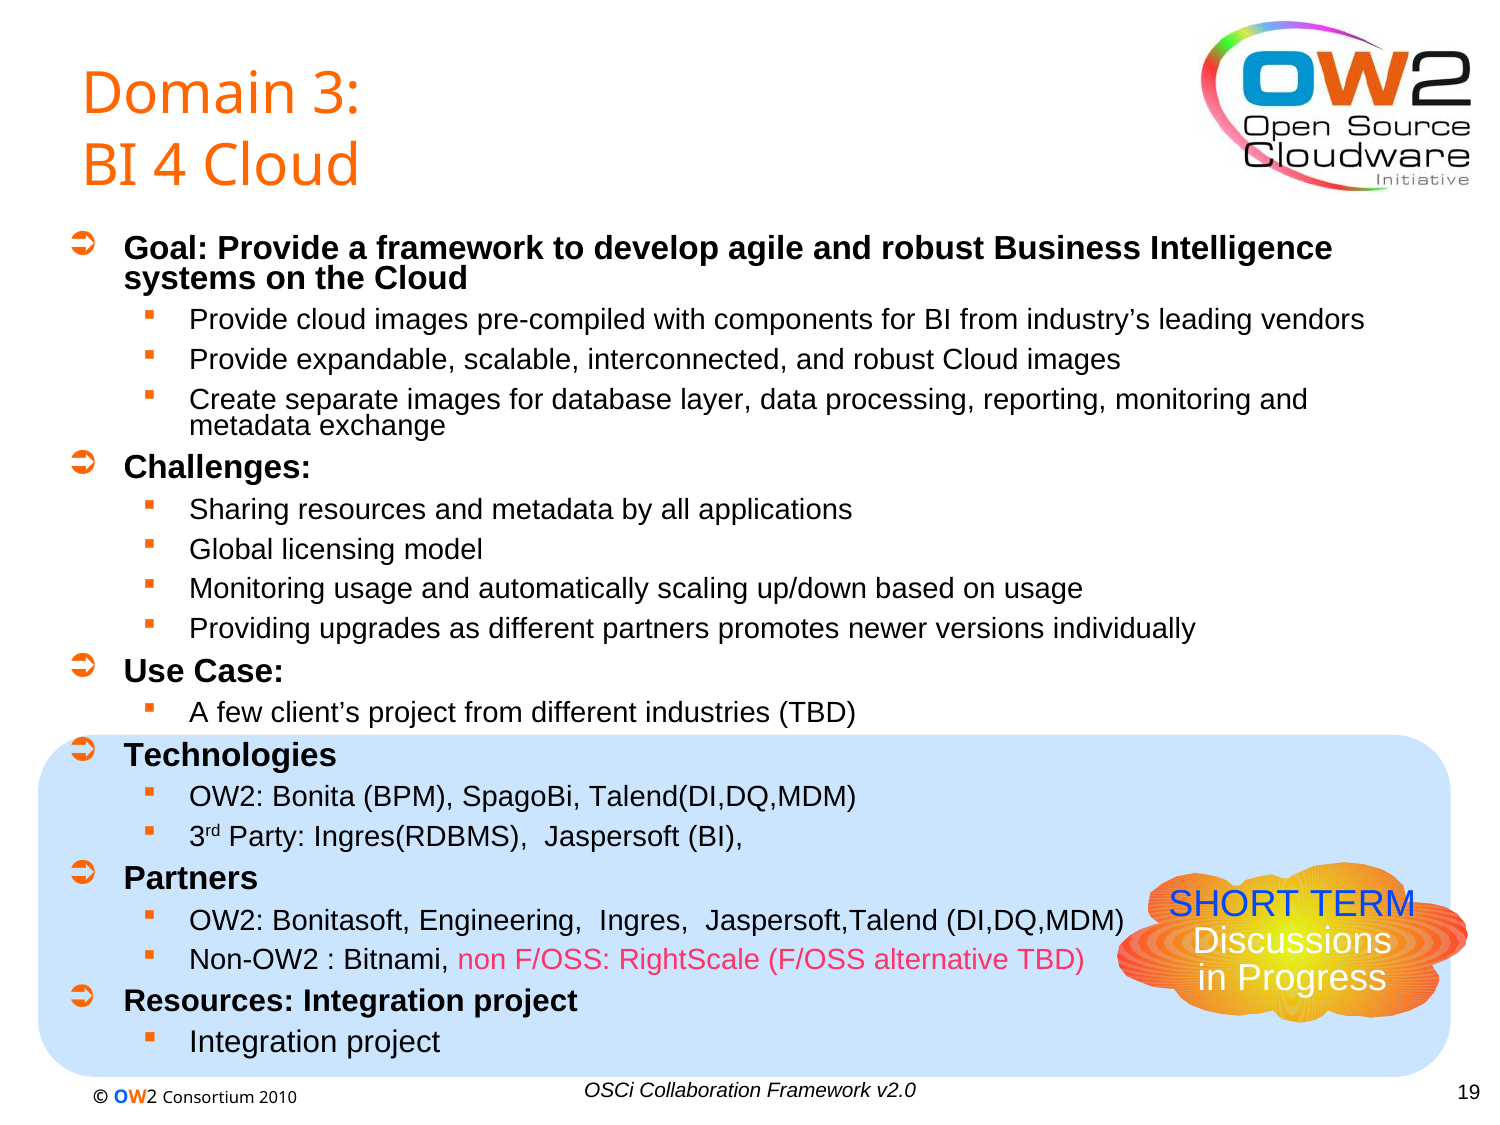

# Domain 3: BI 4 Cloud
Goal: Provide a framework to develop agile and robust Business Intelligence systems on the Cloud
Provide cloud images pre-compiled with components for BI from industry’s leading vendors
Provide expandable, scalable, interconnected, and robust Cloud images
Create separate images for database layer, data processing, reporting, monitoring and metadata exchange
Challenges:
Sharing resources and metadata by all applications
Global licensing model
Monitoring usage and automatically scaling up/down based on usage
Providing upgrades as different partners promotes newer versions individually
Use Case:
A few client’s project from different industries (TBD)
Technologies
OW2: Bonita (BPM), SpagoBi, Talend(DI,DQ,MDM)
3rd Party: Ingres(RDBMS), Jaspersoft (BI),
Partners
OW2: Bonitasoft, Engineering, Ingres, Jaspersoft,Talend (DI,DQ,MDM)
Non-OW2 : Bitnami, non F/OSS: RightScale (F/OSS alternative TBD)
Resources: Integration project
Integration project
SHORT TERM
Discussions
in Progress